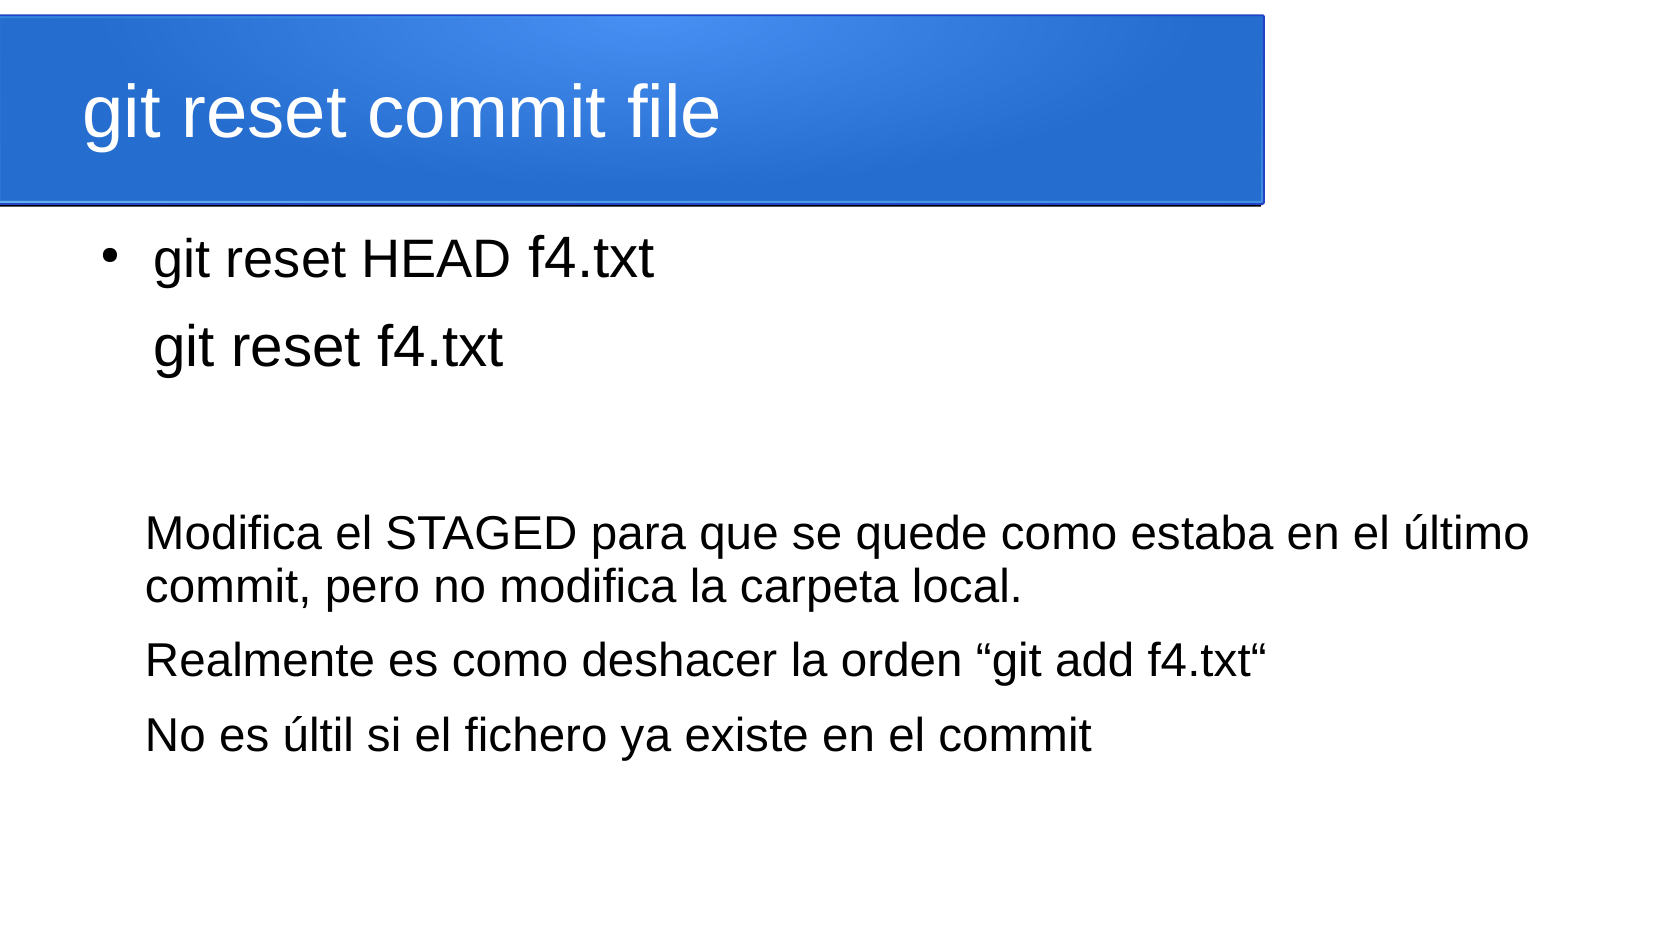

# git reset commit file
git reset HEAD f4.txt
git reset f4.txt
Modifica el STAGED para que se quede como estaba en el último commit, pero no modifica la carpeta local.
Realmente es como deshacer la orden “git add f4.txt“
No es últil si el fichero ya existe en el commit